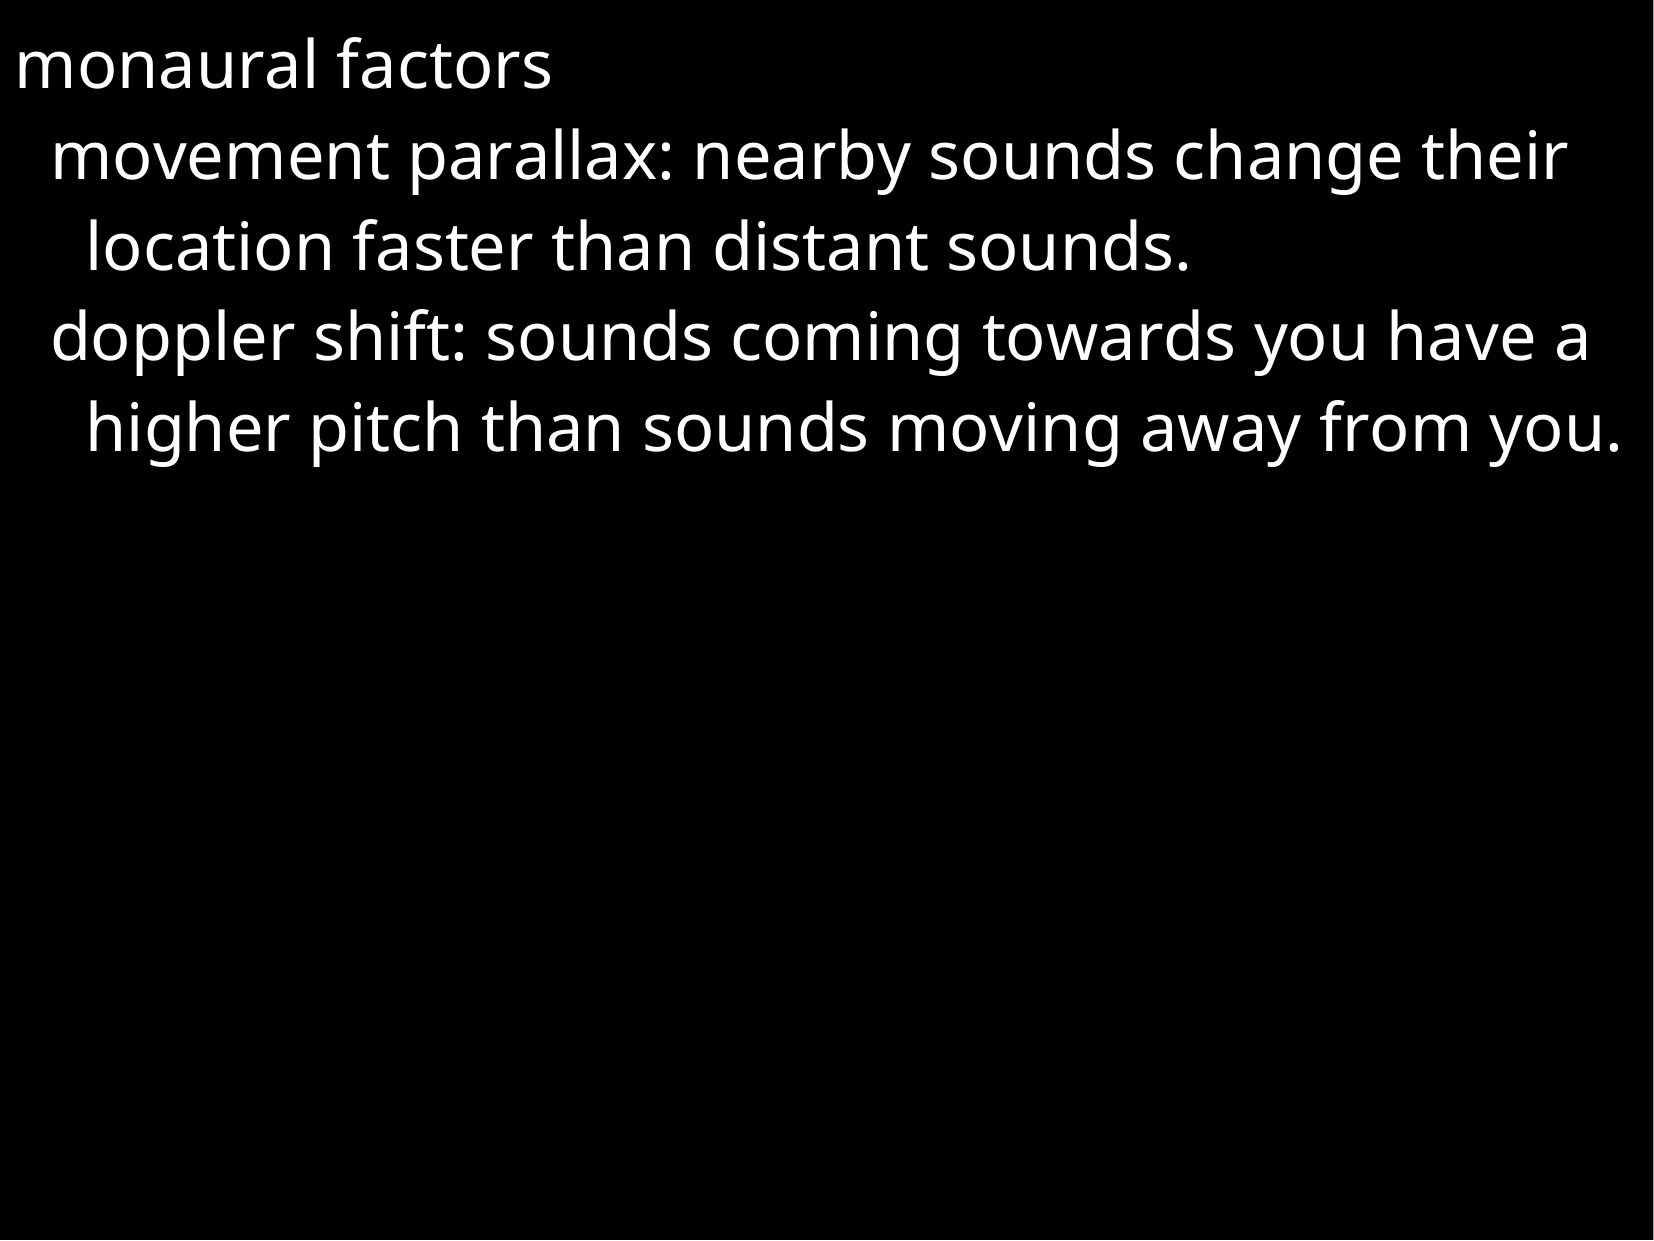

monaural factors
movement parallax: nearby sounds change their location faster than distant sounds.
doppler shift: sounds coming towards you have a higher pitch than sounds moving away from you.